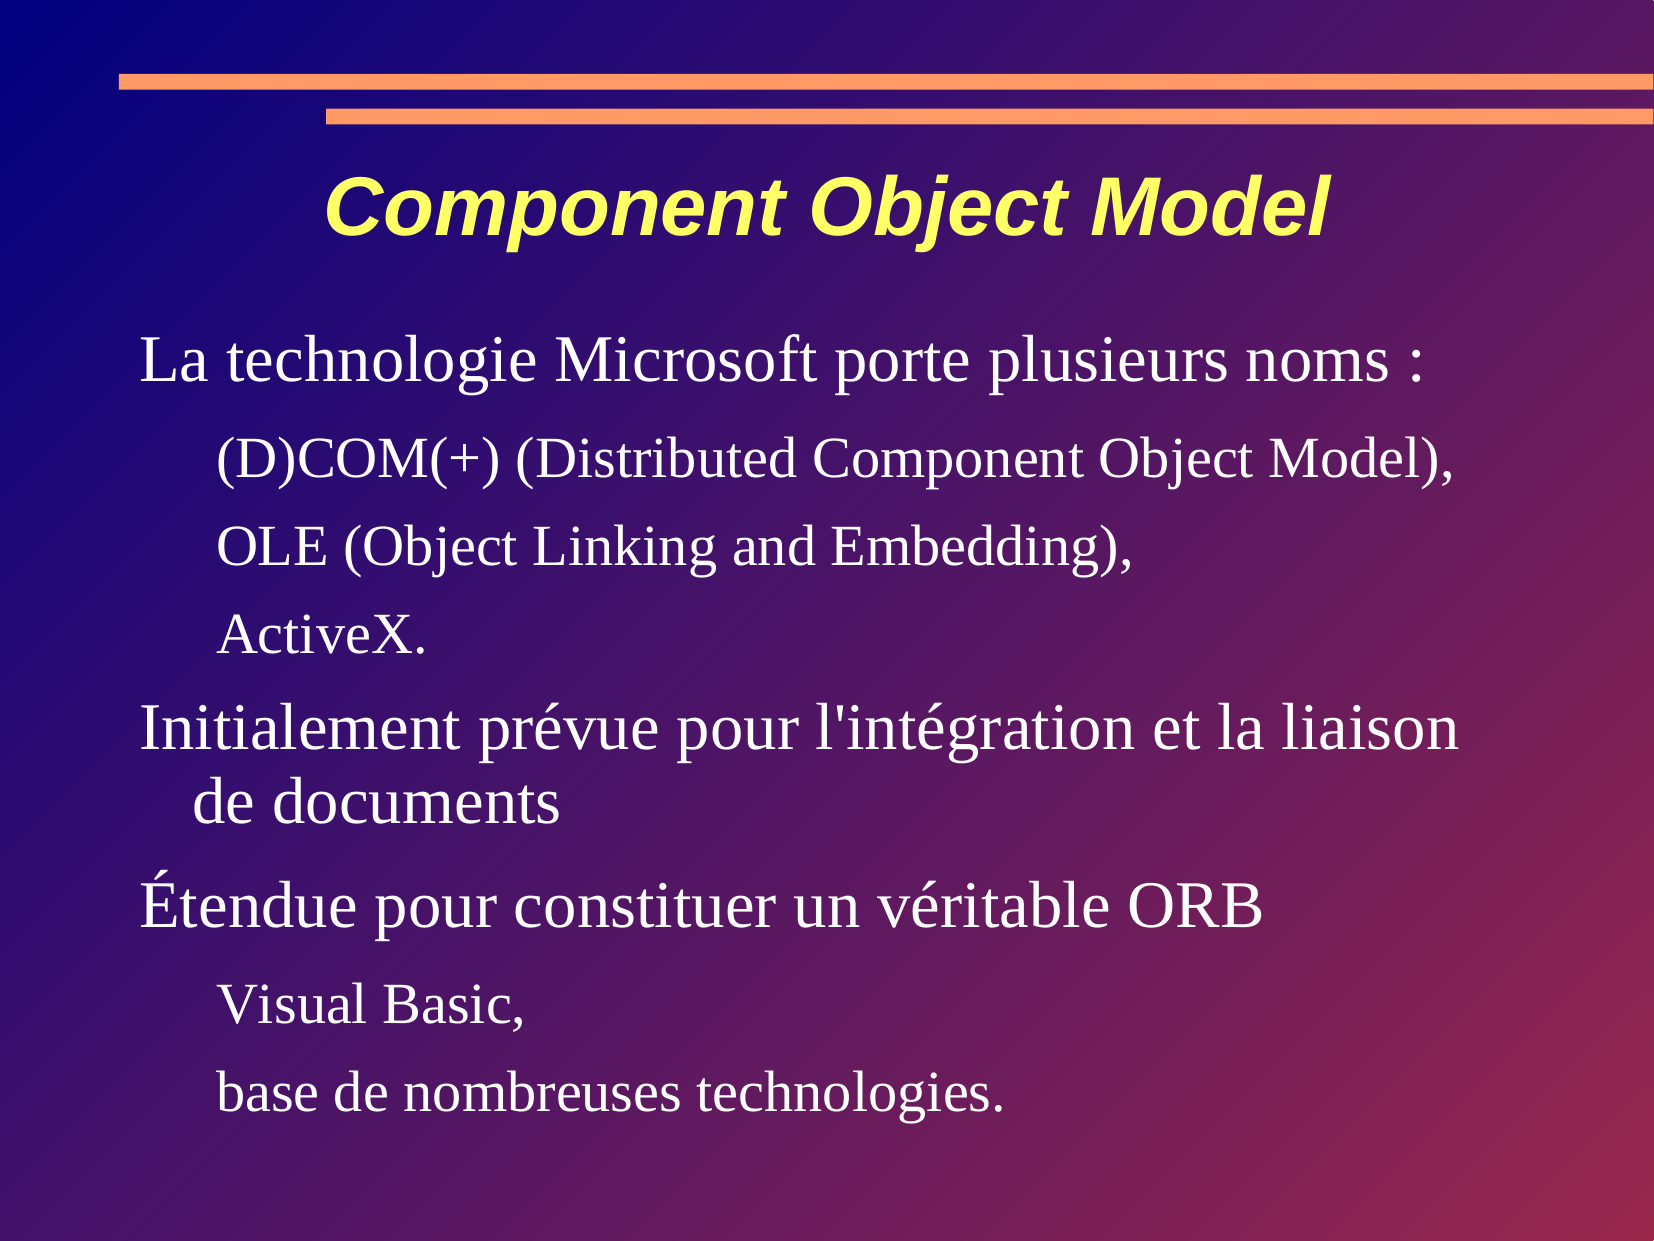

# Component Object Model
La technologie Microsoft porte plusieurs noms :
(D)COM(+) (Distributed Component Object Model),
OLE (Object Linking and Embedding),
ActiveX.
Initialement prévue pour l'intégration et la liaison de documents
Étendue pour constituer un véritable ORB
Visual Basic,
base de nombreuses technologies.